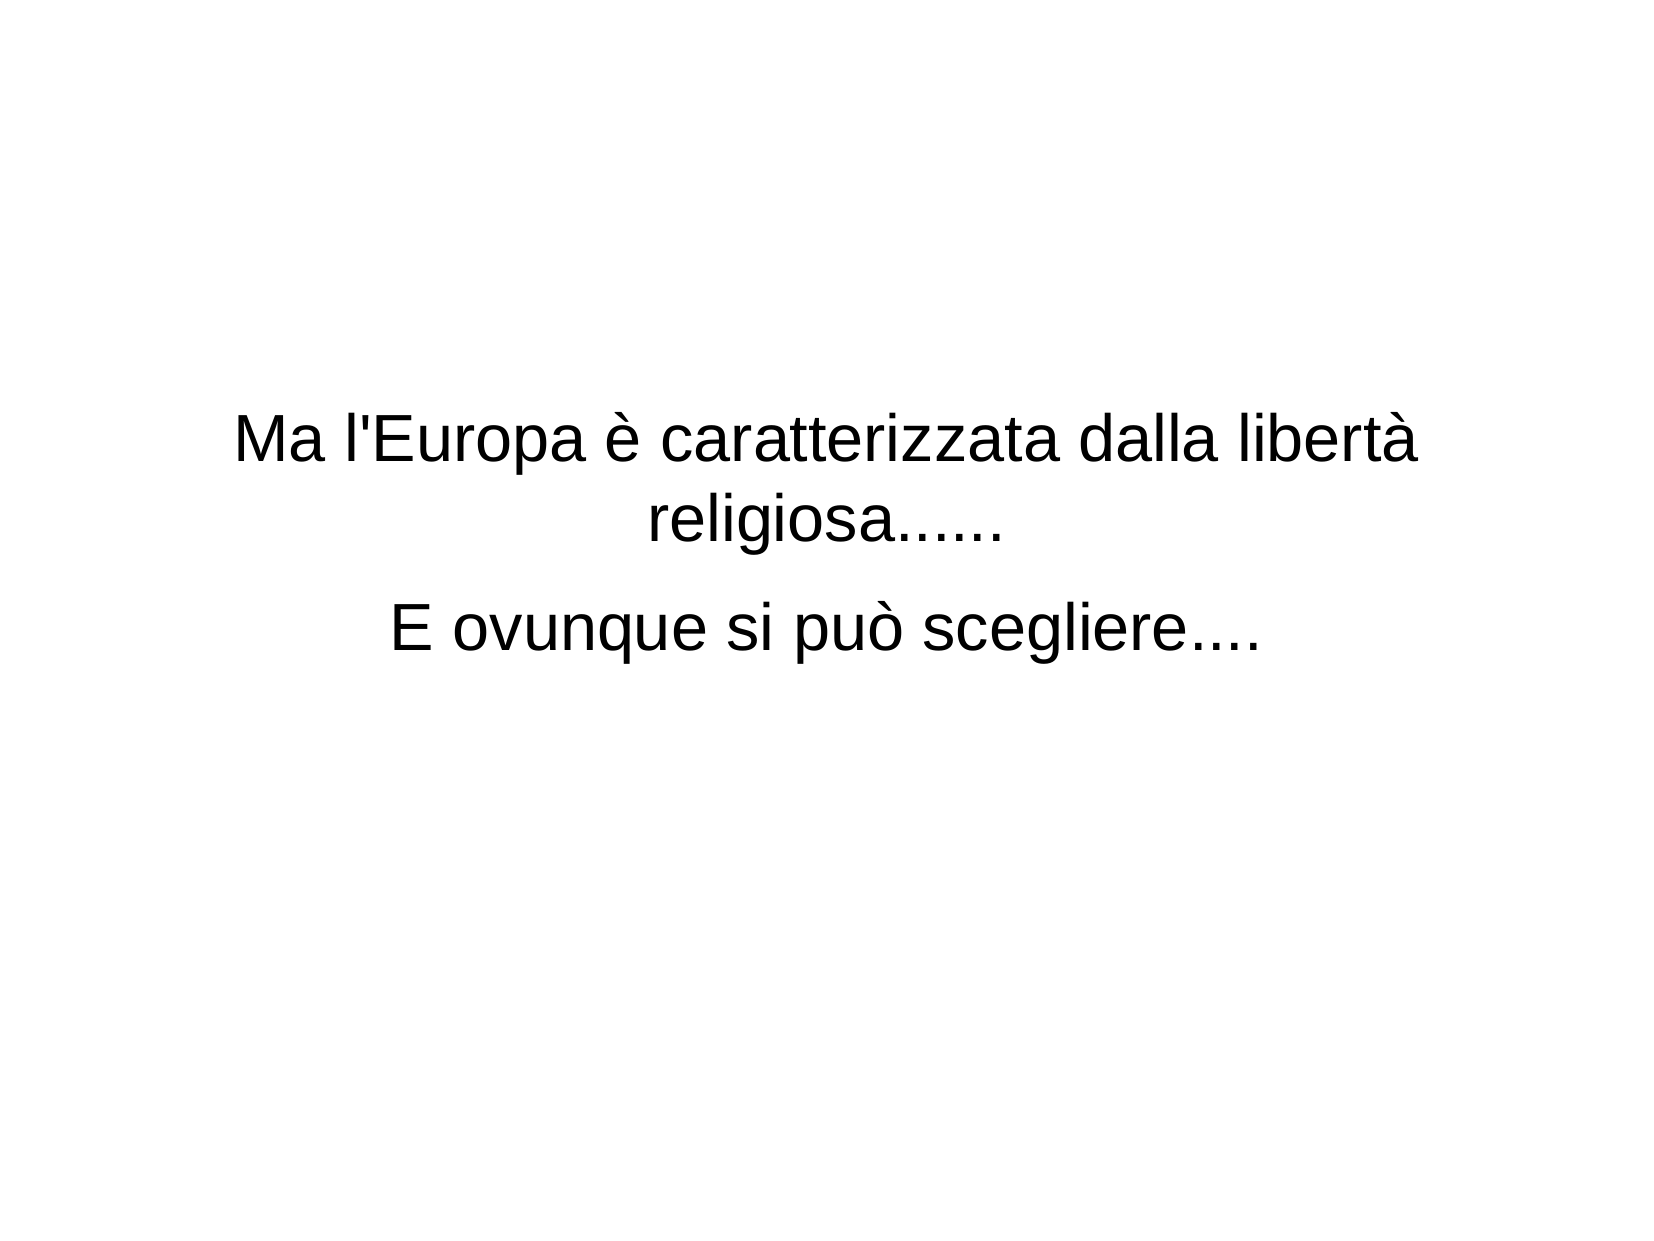

# Ma l'Europa è caratterizzata dalla libertà religiosa......
E ovunque si può scegliere....